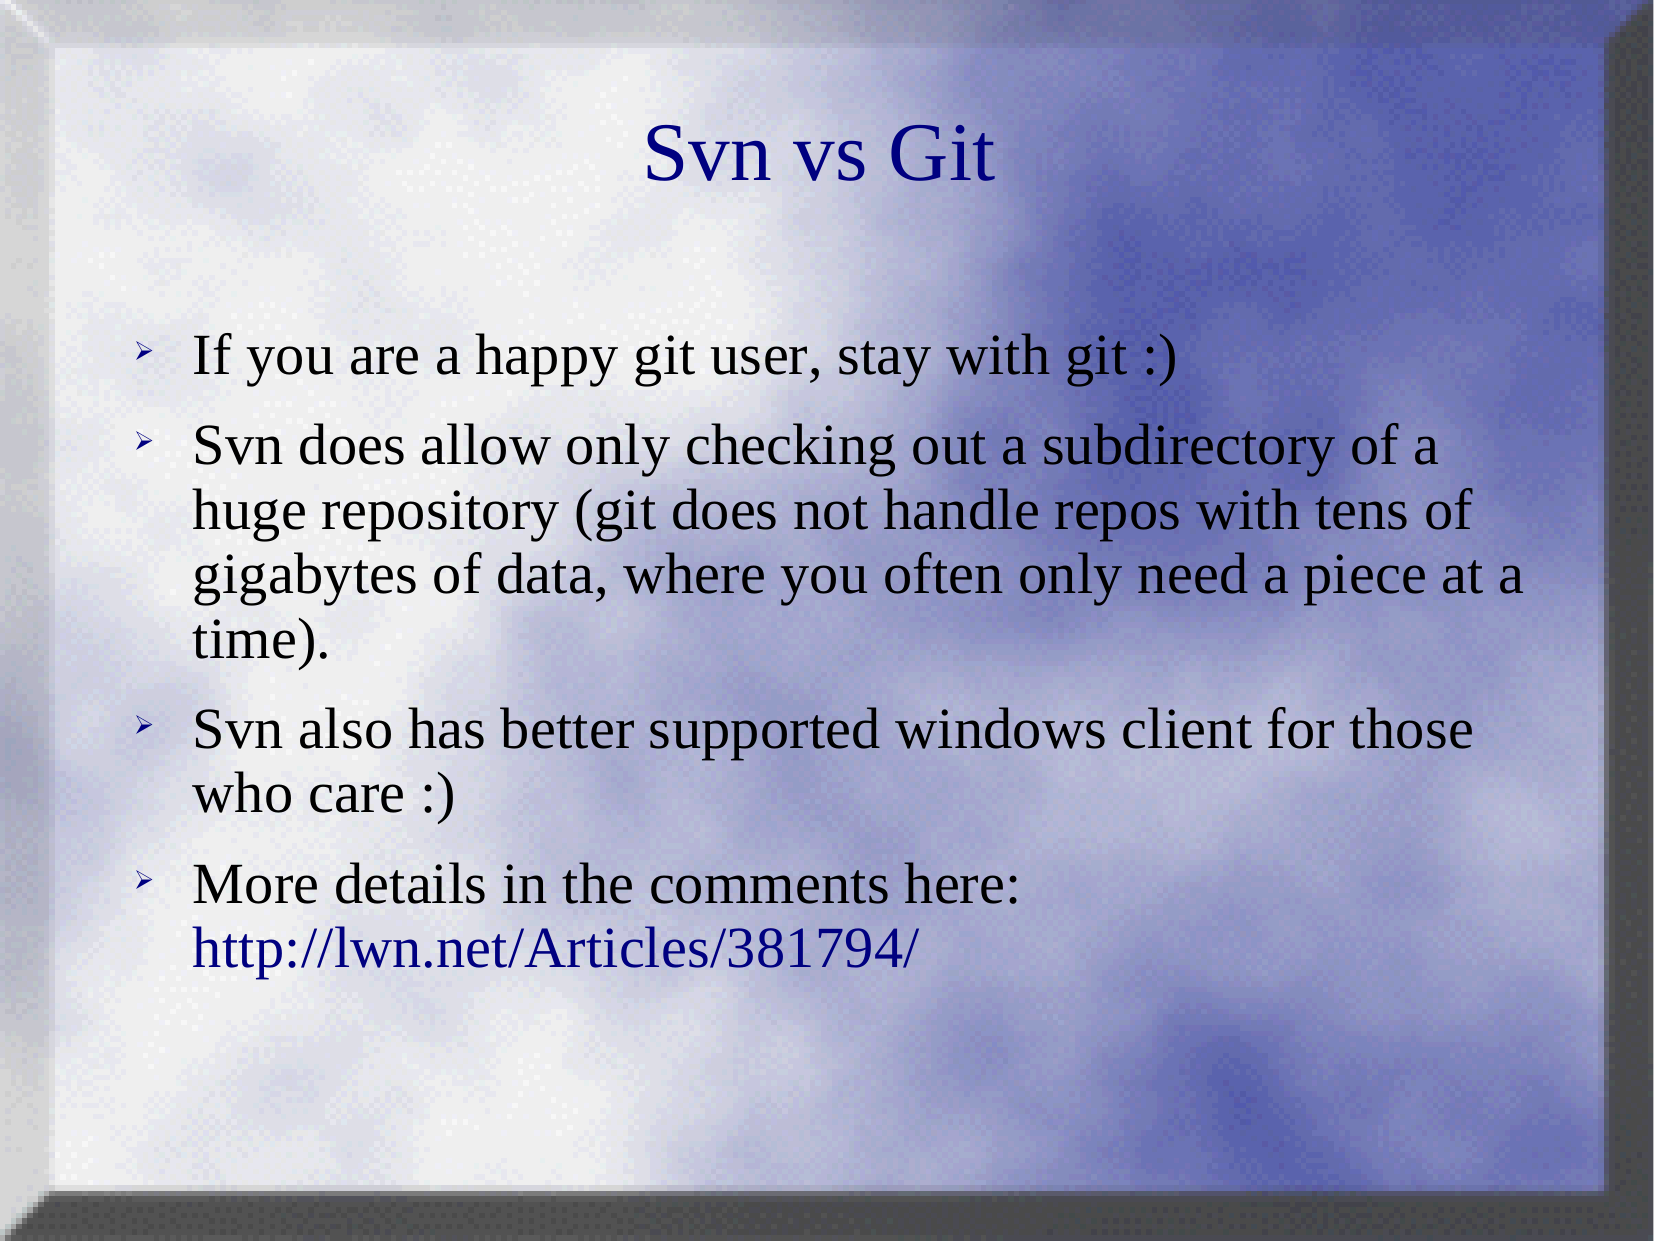

# Svn vs Git
If you are a happy git user, stay with git :)
Svn does allow only checking out a subdirectory of a huge repository (git does not handle repos with tens of gigabytes of data, where you often only need a piece at a time).
Svn also has better supported windows client for those who care :)
More details in the comments here: http://lwn.net/Articles/381794/